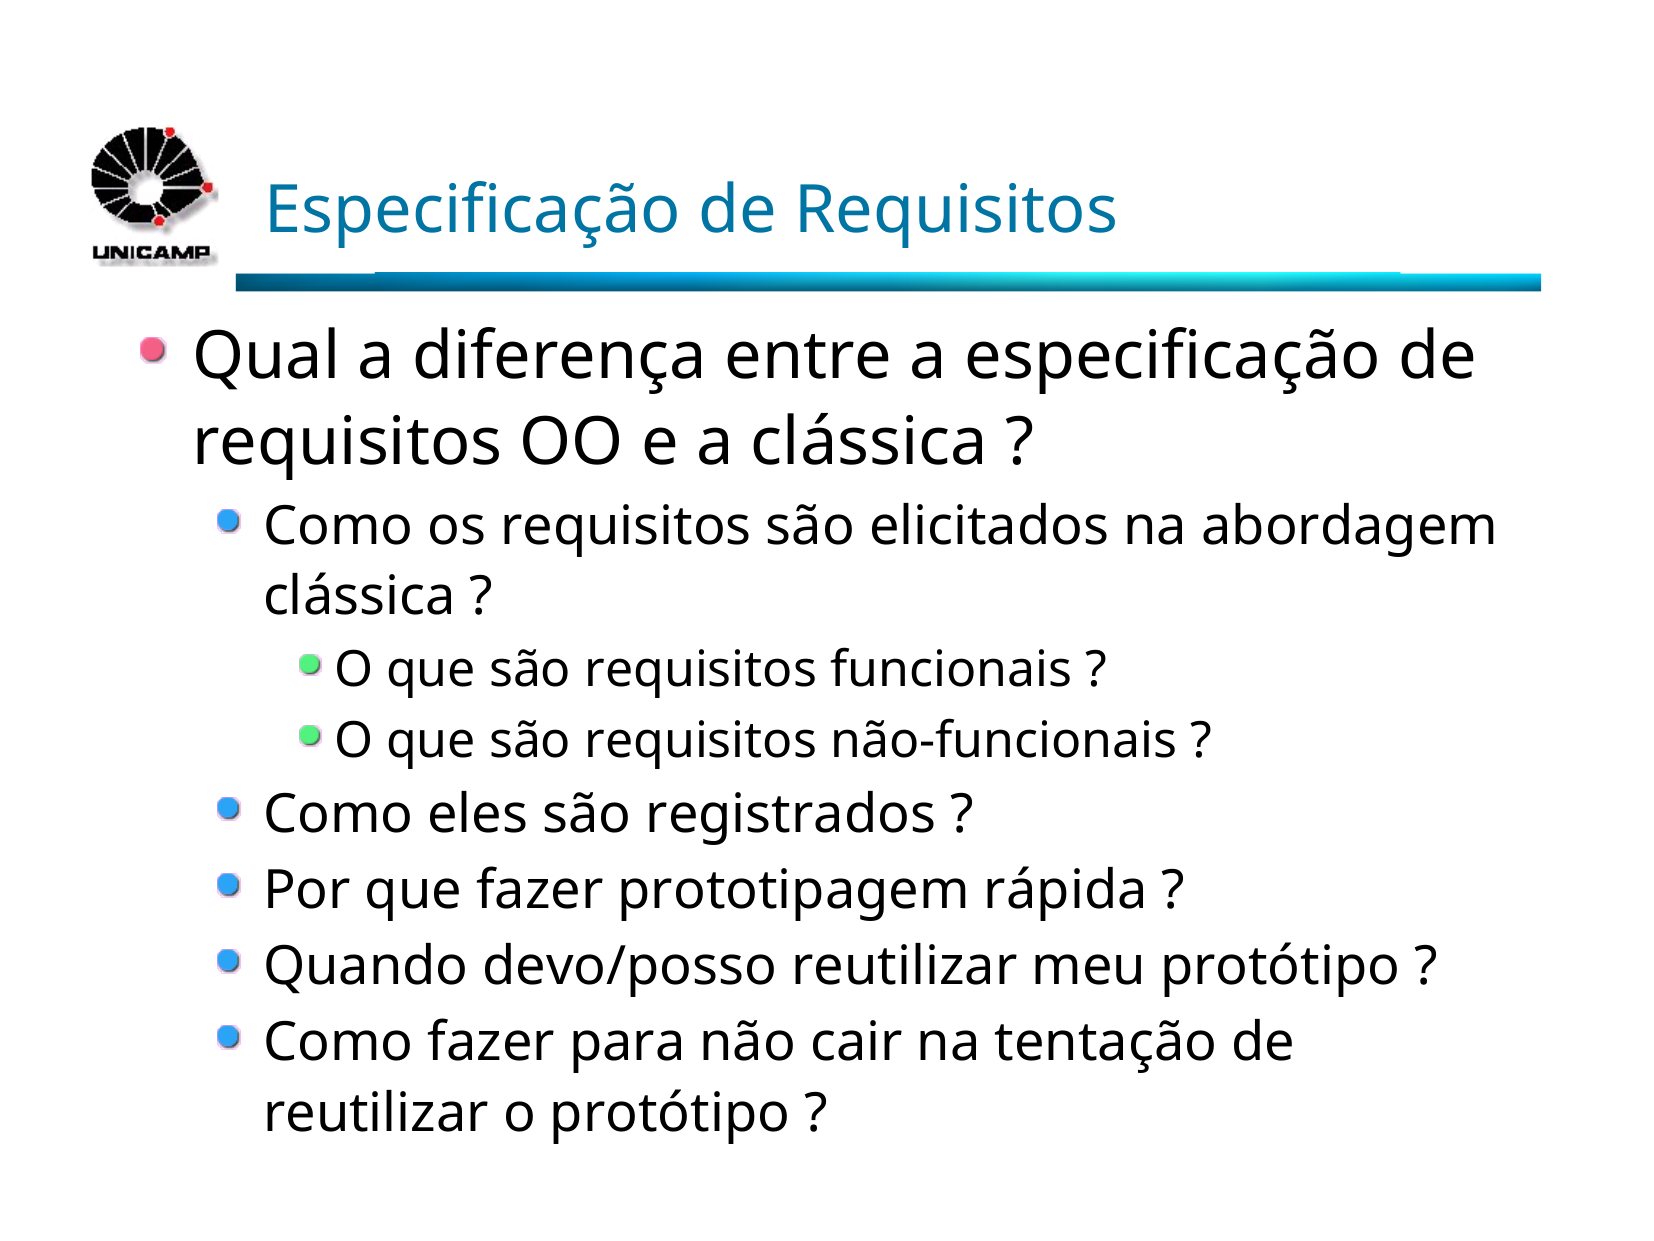

# Especificação de Requisitos
Qual a diferença entre a especificação de requisitos OO e a clássica ?
Como os requisitos são elicitados na abordagem clássica ?
O que são requisitos funcionais ?
O que são requisitos não-funcionais ?
Como eles são registrados ?
Por que fazer prototipagem rápida ?
Quando devo/posso reutilizar meu protótipo ?
Como fazer para não cair na tentação de reutilizar o protótipo ?